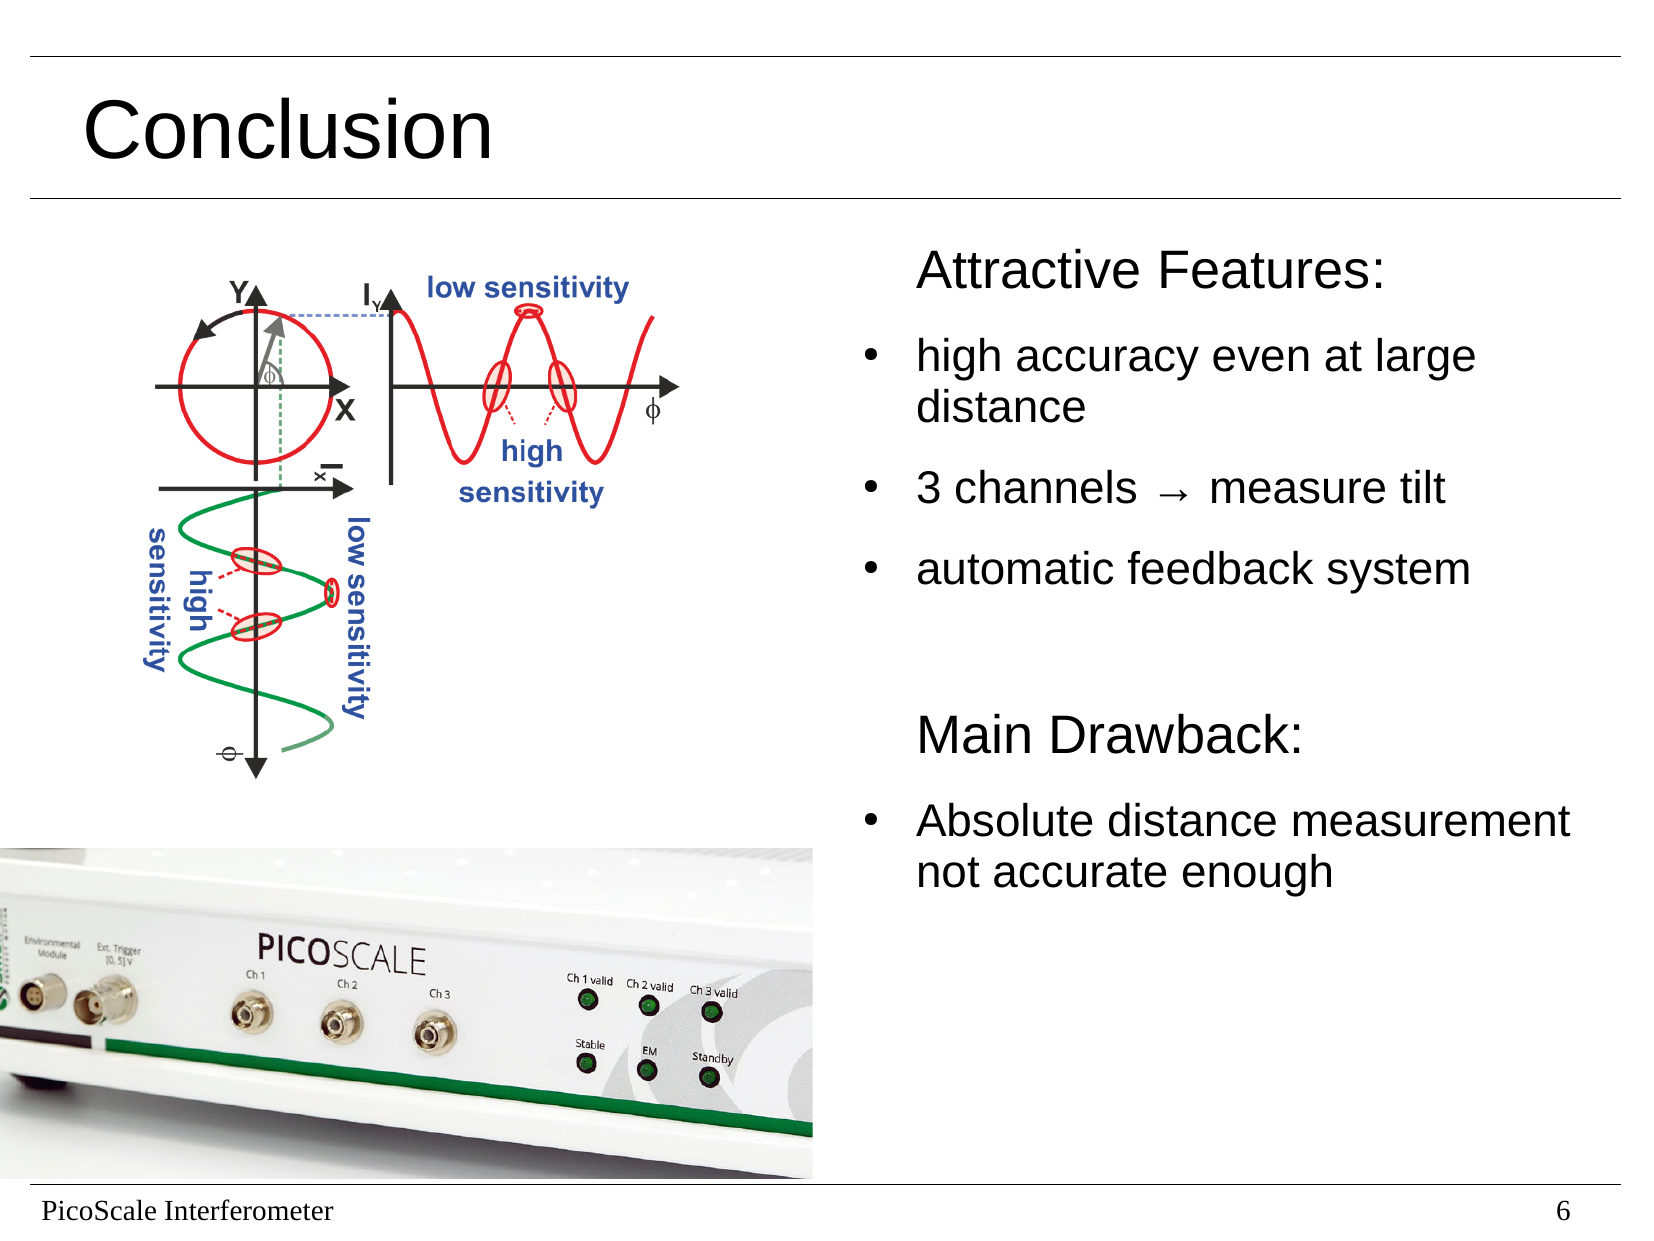

# Conclusion
Attractive Features:
high accuracy even at large distance
3 channels → measure tilt
automatic feedback system
Main Drawback:
Absolute distance measurement not accurate enough
PicoScale Interferometer
6